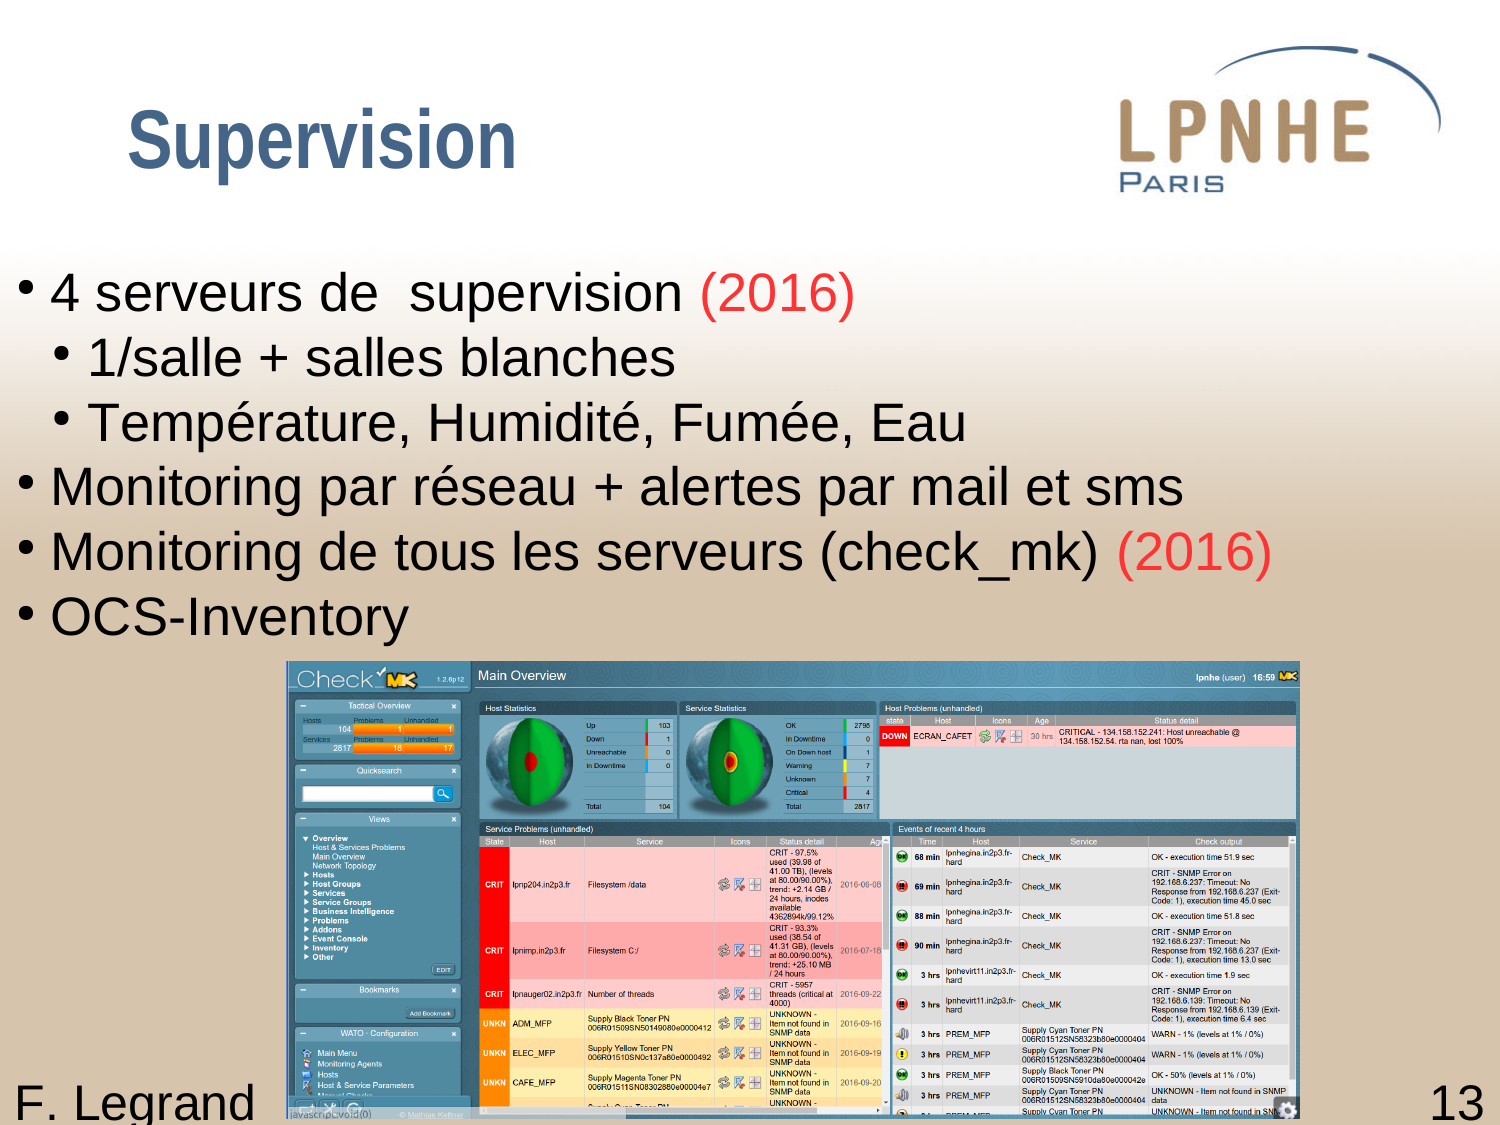

# Supervision
 4 serveurs de supervision (2016)
1/salle + salles blanches
Température, Humidité, Fumée, Eau
 Monitoring par réseau + alertes par mail et sms
 Monitoring de tous les serveurs (check_mk) (2016)
 OCS-Inventory
13